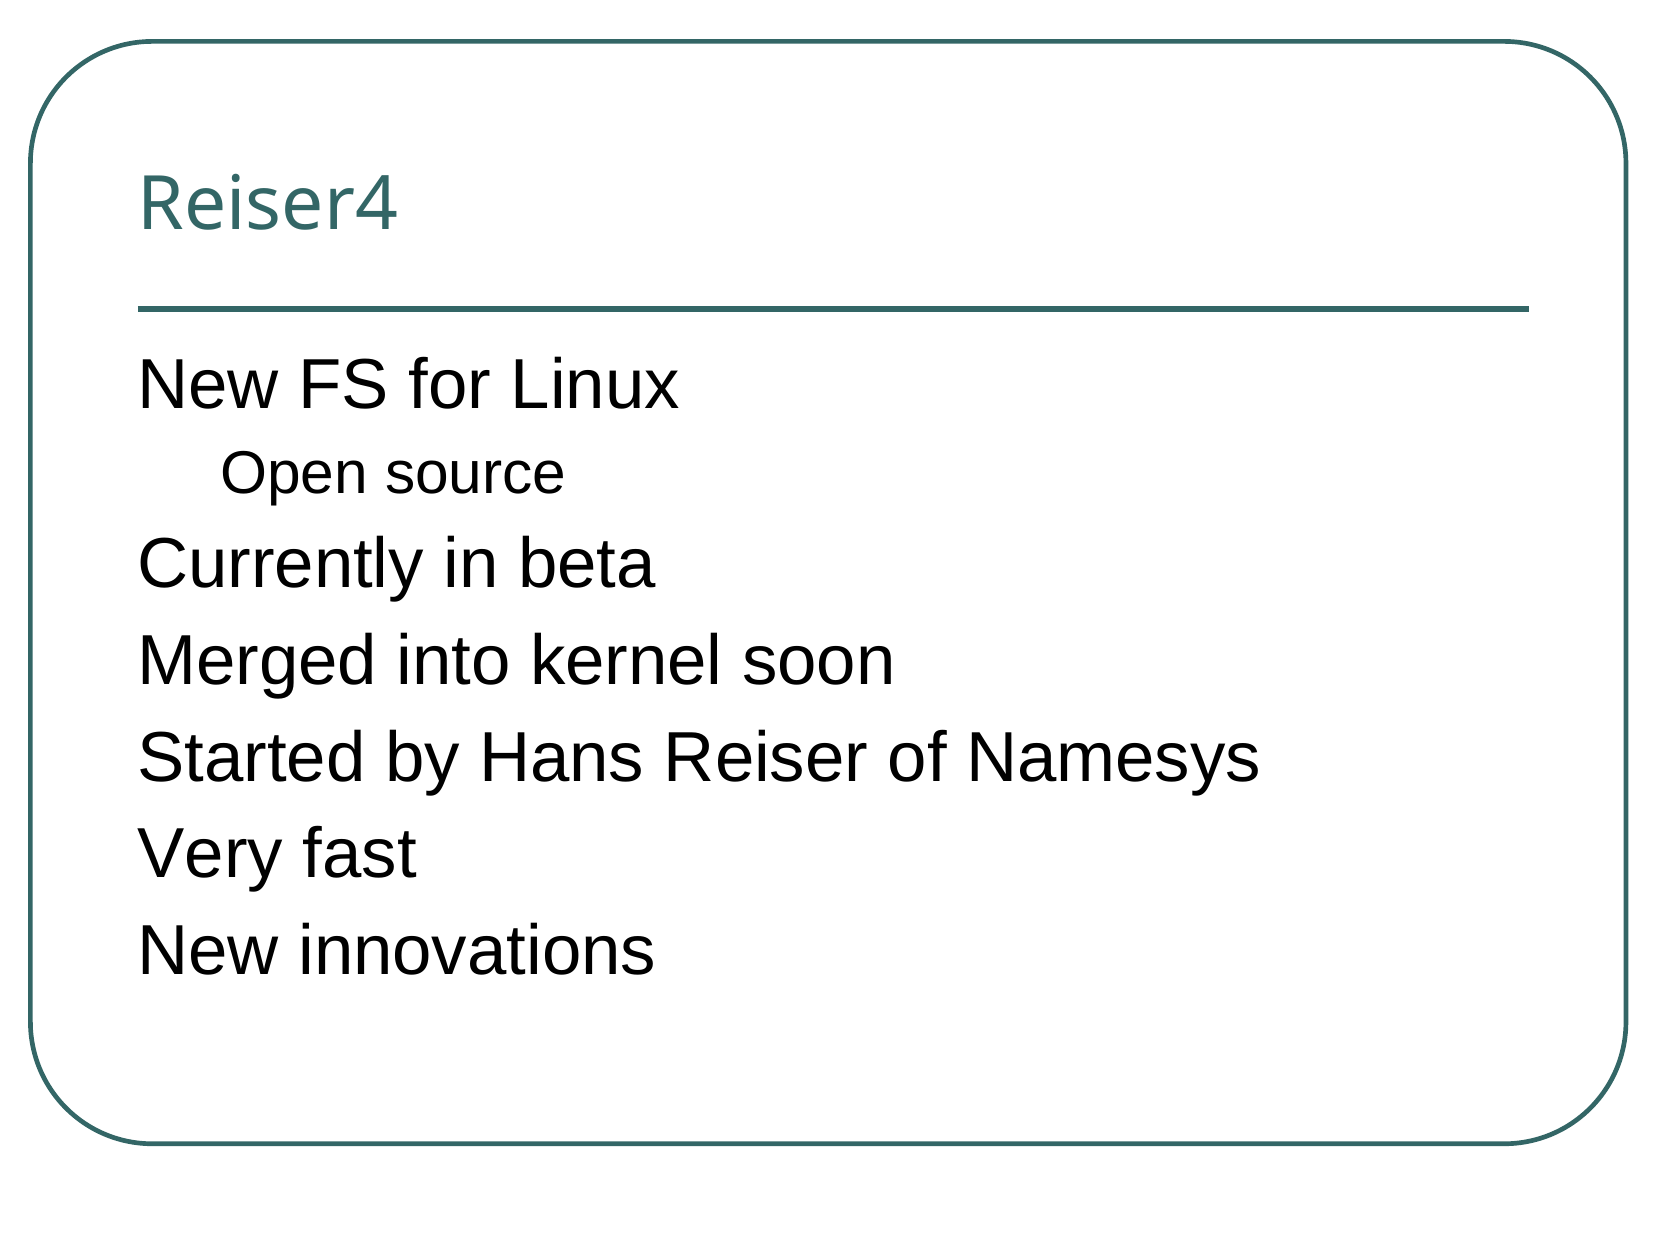

# Reiser4
New FS for Linux
Open source
Currently in beta
Merged into kernel soon
Started by Hans Reiser of Namesys
Very fast
New innovations